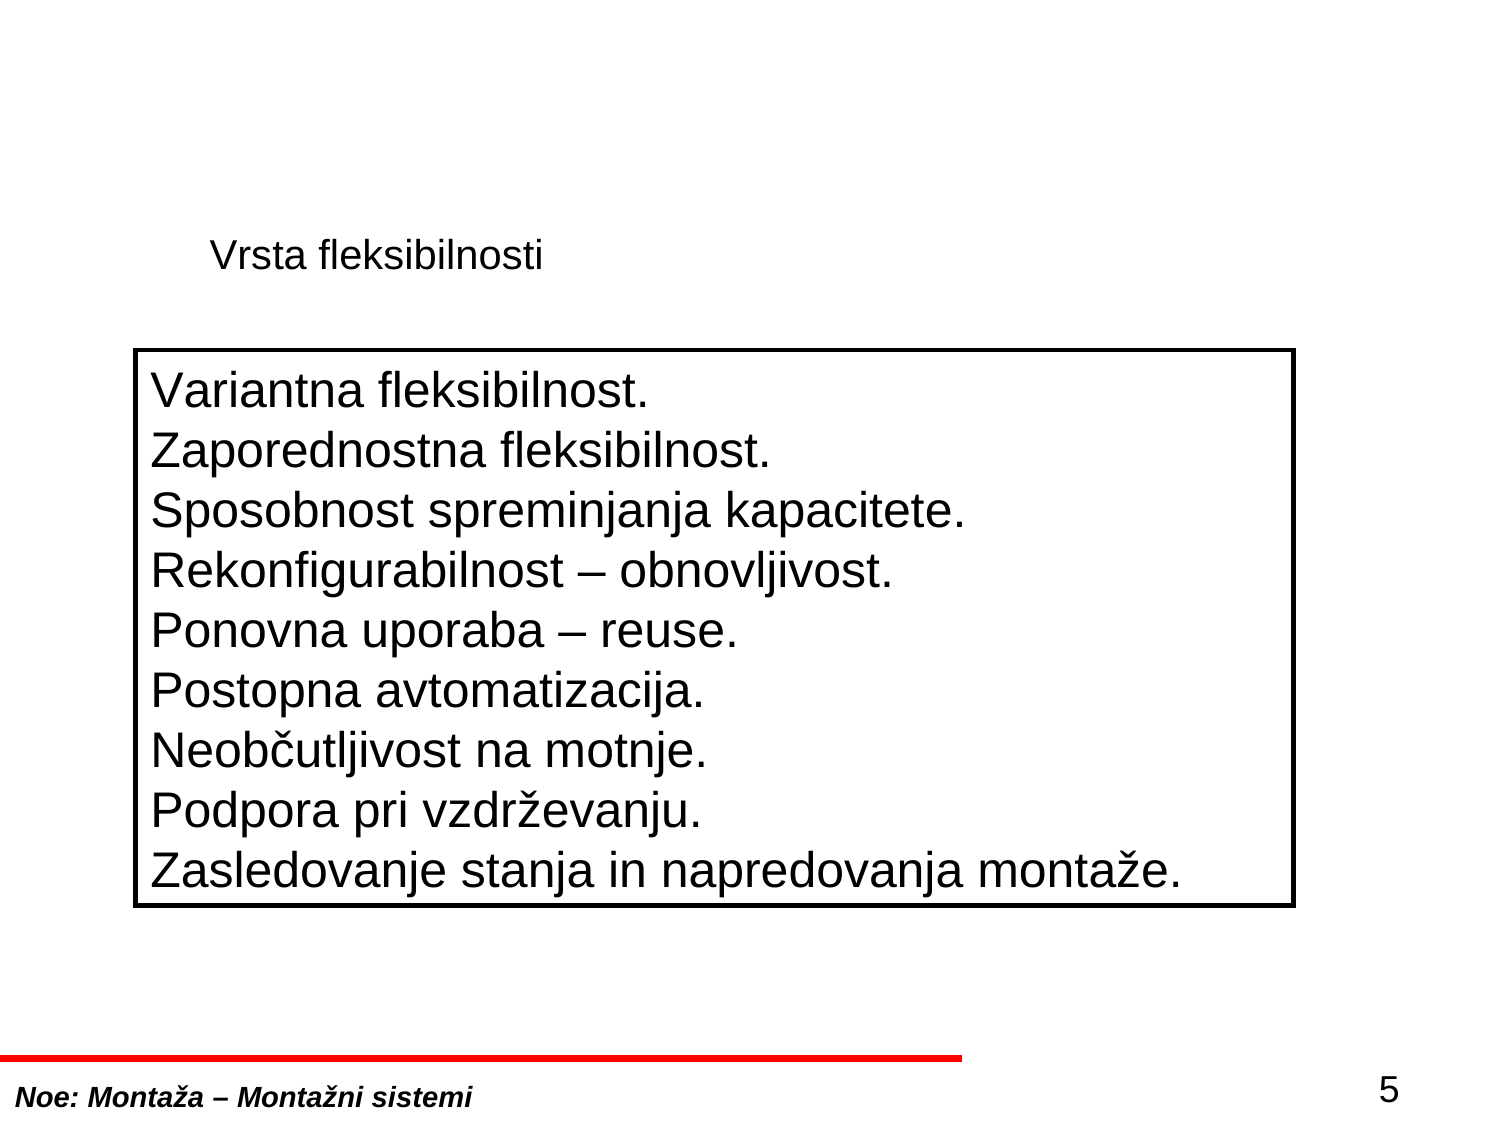

Vrsta fleksibilnosti
Variantna fleksibilnost.
Zaporednostna fleksibilnost.
Sposobnost spreminjanja kapacitete.
Rekonfigurabilnost – obnovljivost.
Ponovna uporaba – reuse.
Postopna avtomatizacija.
Neobčutljivost na motnje.
Podpora pri vzdrževanju.
Zasledovanje stanja in napredovanja montaže.
5